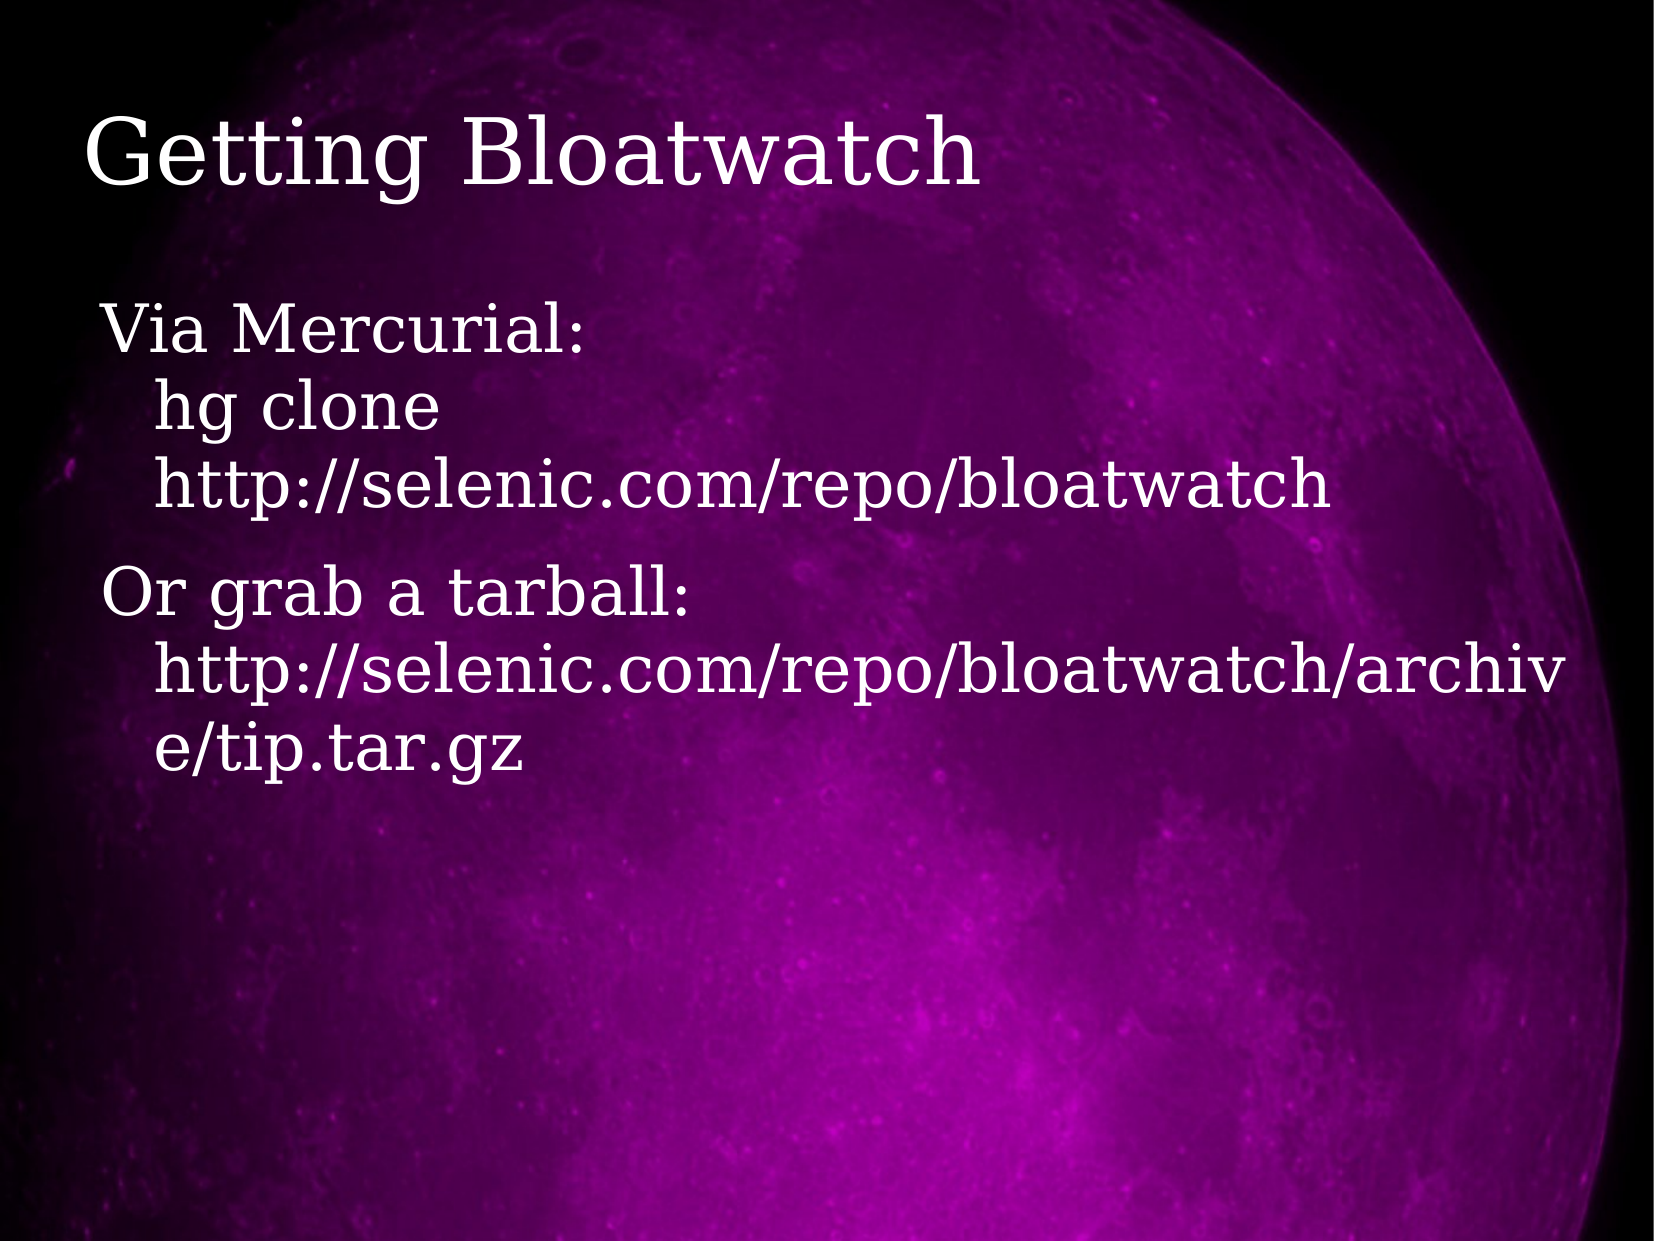

# Getting Bloatwatch
Via Mercurial:
hg clone http://selenic.com/repo/bloatwatch
Or grab a tarball:
http://selenic.com/repo/bloatwatch/archive/tip.tar.gz